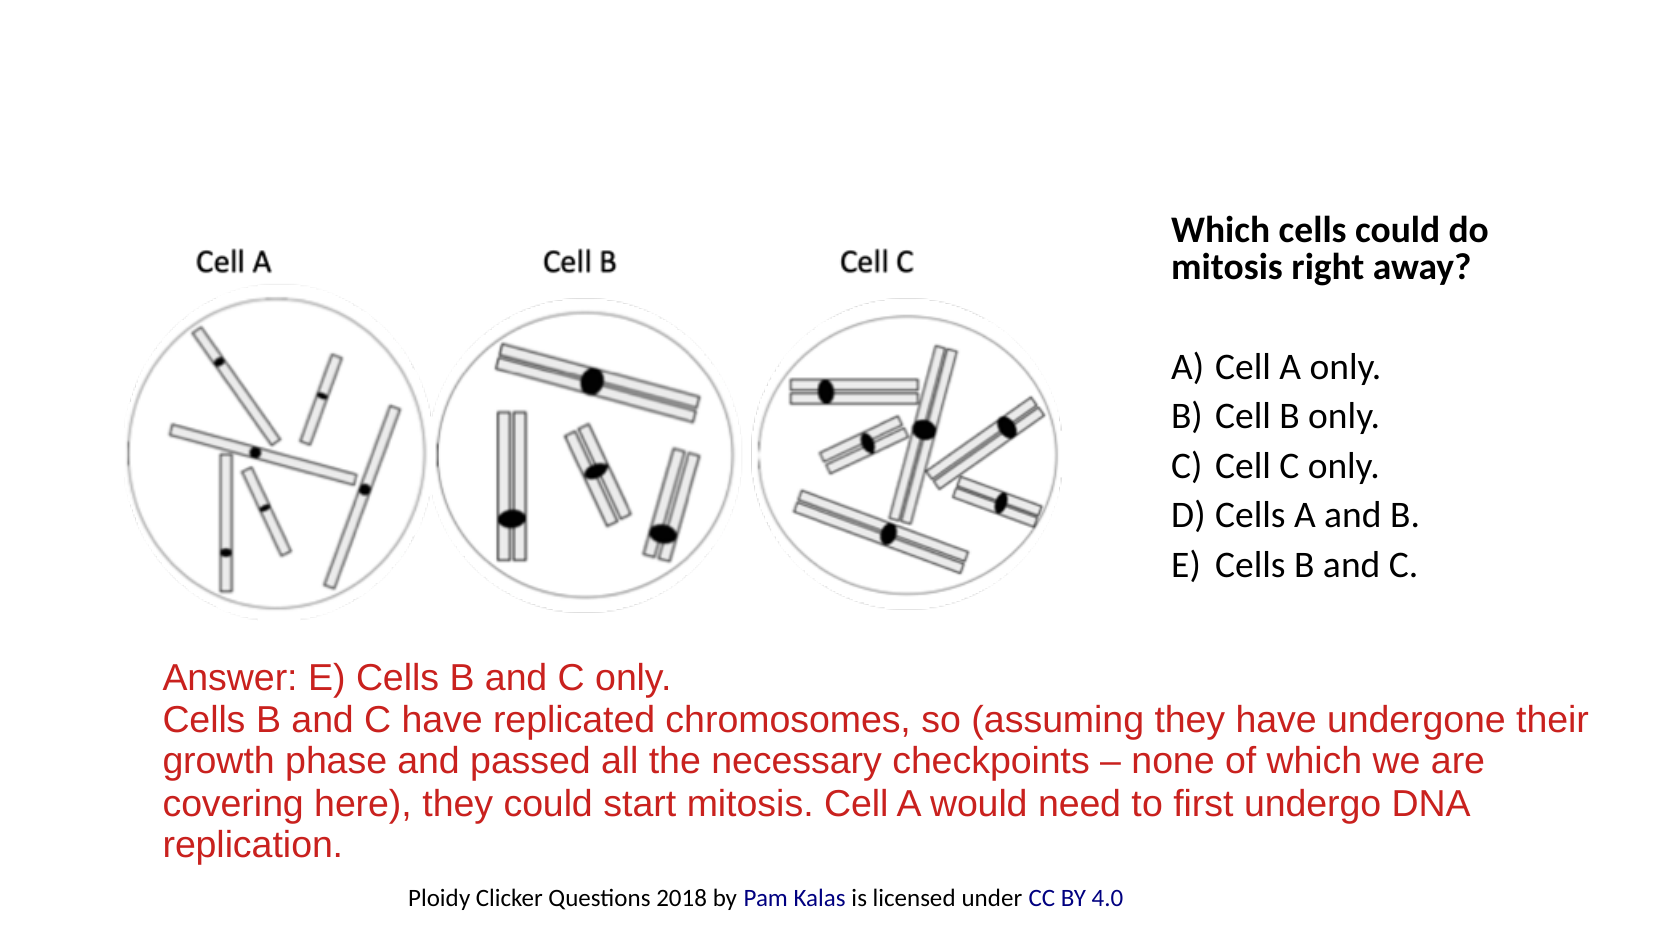

Which cells could do mitosis right away?
 Cell A only.
 Cell B only.
 Cell C only.
 Cells A and B.
 Cells B and C.
Answer: E) Cells B and C only.
Cells B and C have replicated chromosomes, so (assuming they have undergone their growth phase and passed all the necessary checkpoints – none of which we are covering here), they could start mitosis. Cell A would need to first undergo DNA replication.
Ploidy Clicker Questions 2018 by Pam Kalas is licensed under CC BY 4.0